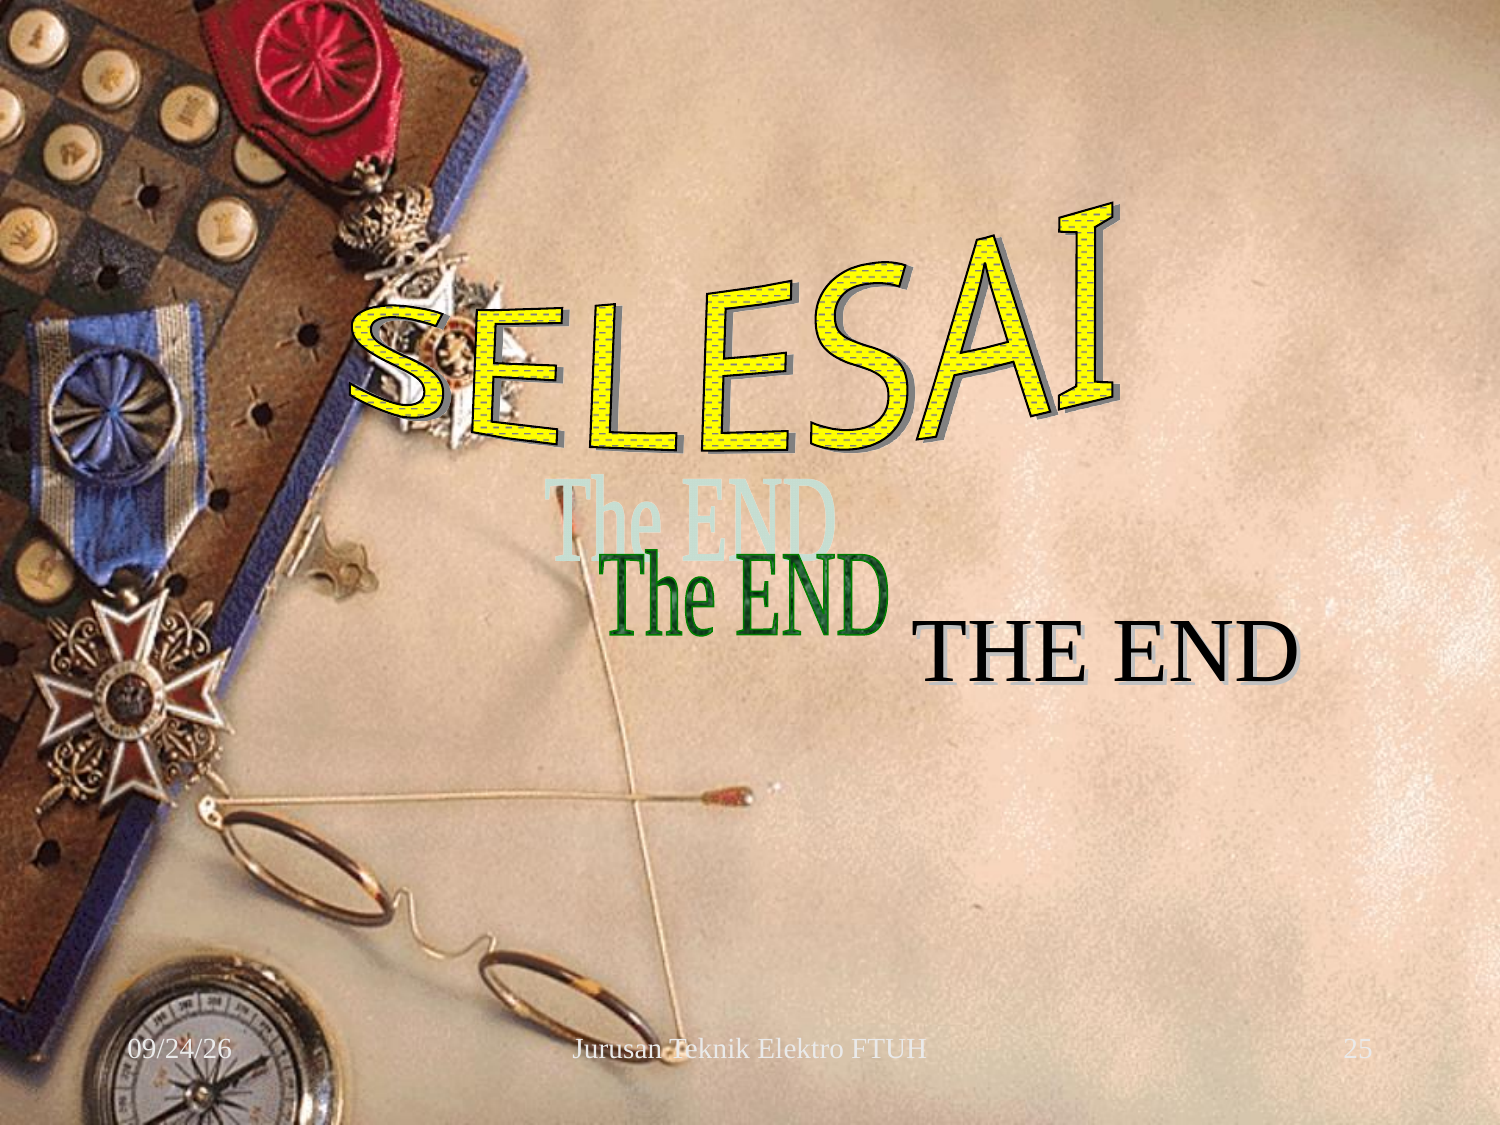

SELESAI
The END
# THE END
Jurusan Teknik Elektro FTUH
25